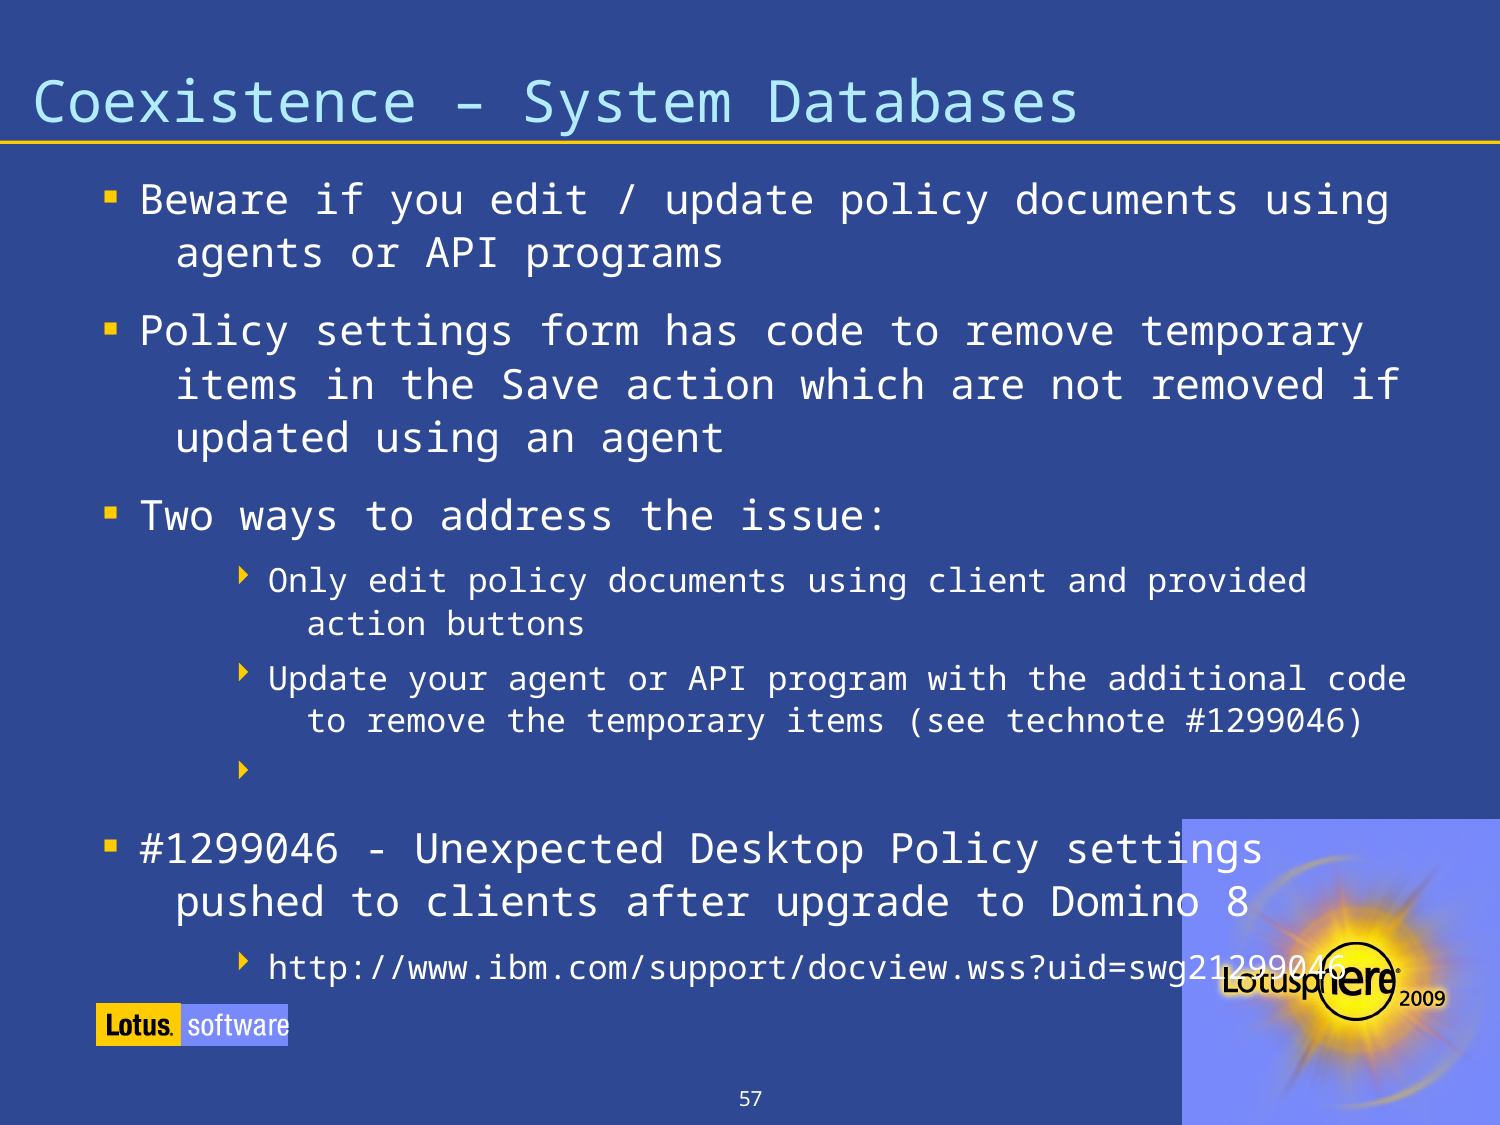

# Coexistence – System Databases
Beware if you edit / update policy documents using agents or API programs
Policy settings form has code to remove temporary items in the Save action which are not removed if updated using an agent
Two ways to address the issue:
Only edit policy documents using client and provided action buttons
Update your agent or API program with the additional code to remove the temporary items (see technote #1299046)
#1299046 - Unexpected Desktop Policy settings pushed to clients after upgrade to Domino 8
http://www.ibm.com/support/docview.wss?uid=swg21299046
57